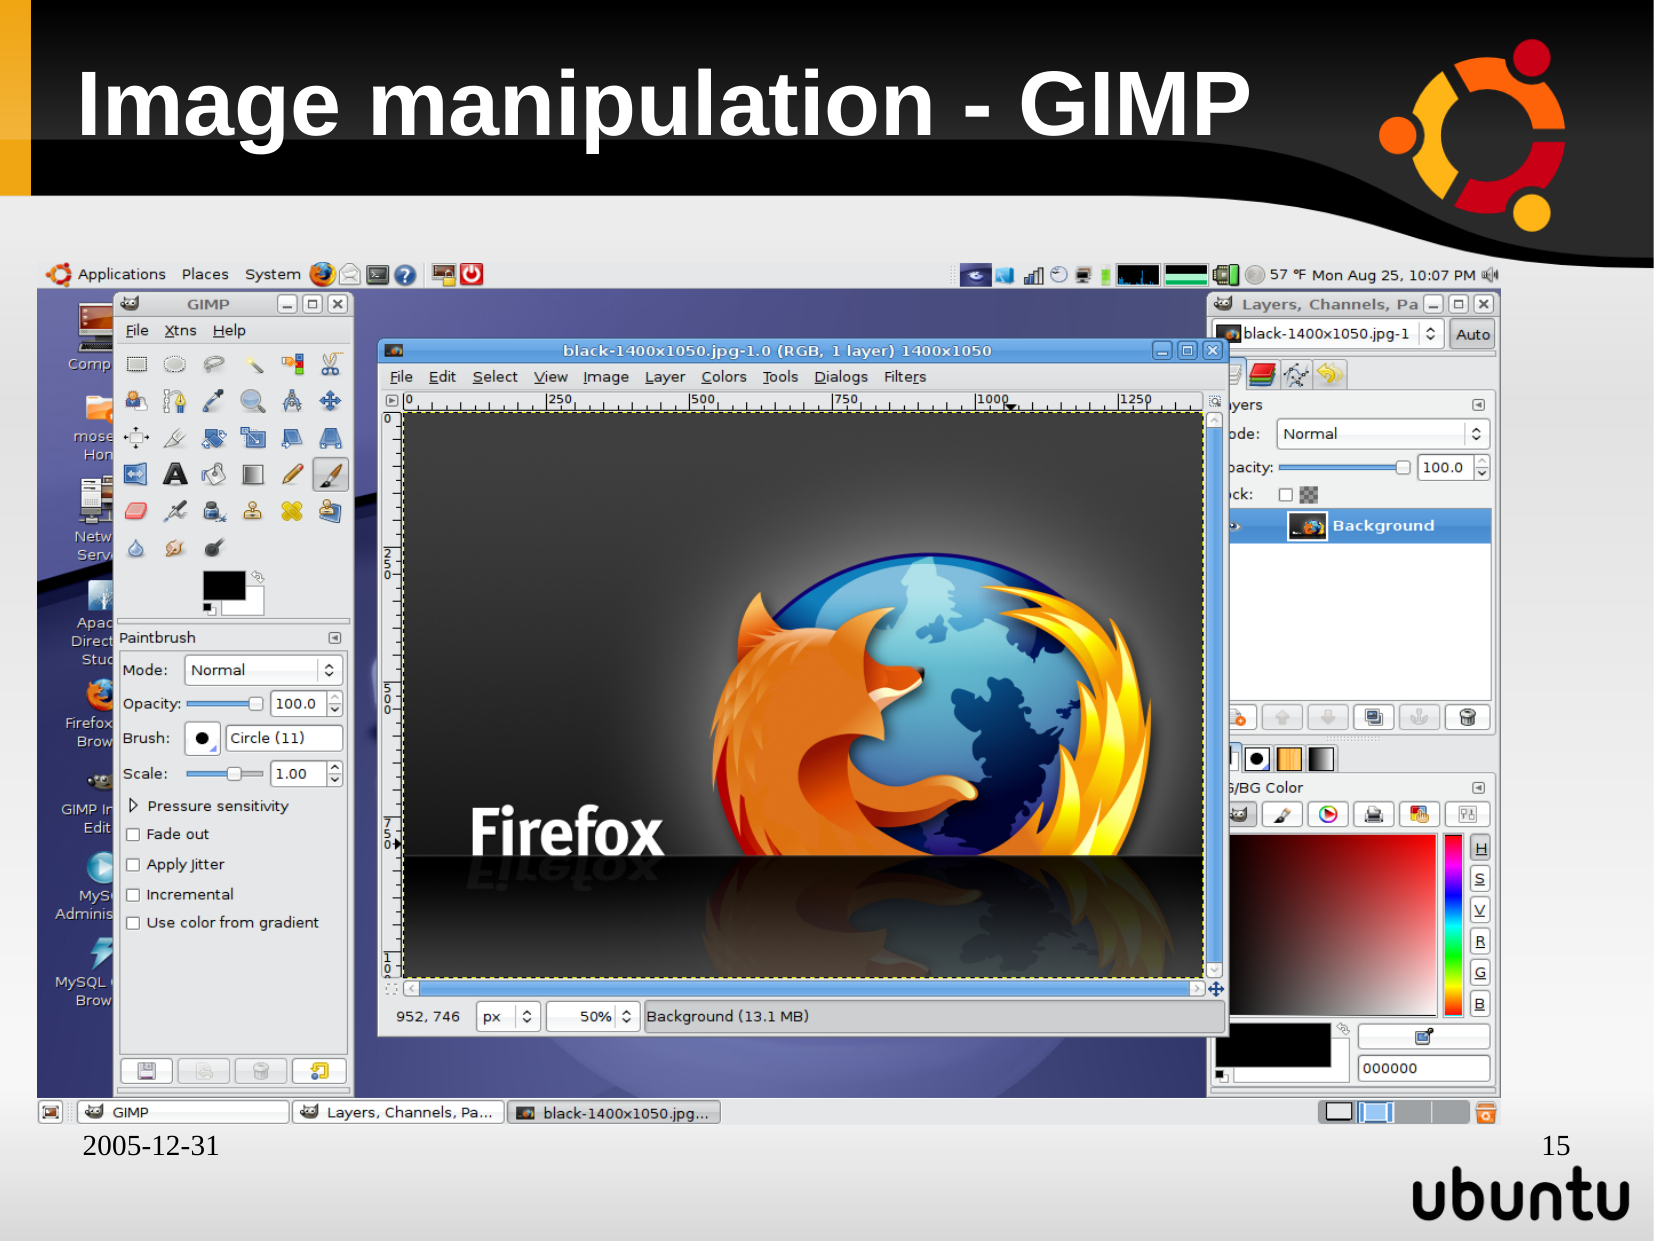

# Image manipulation - GIMP
2005-12-31
15